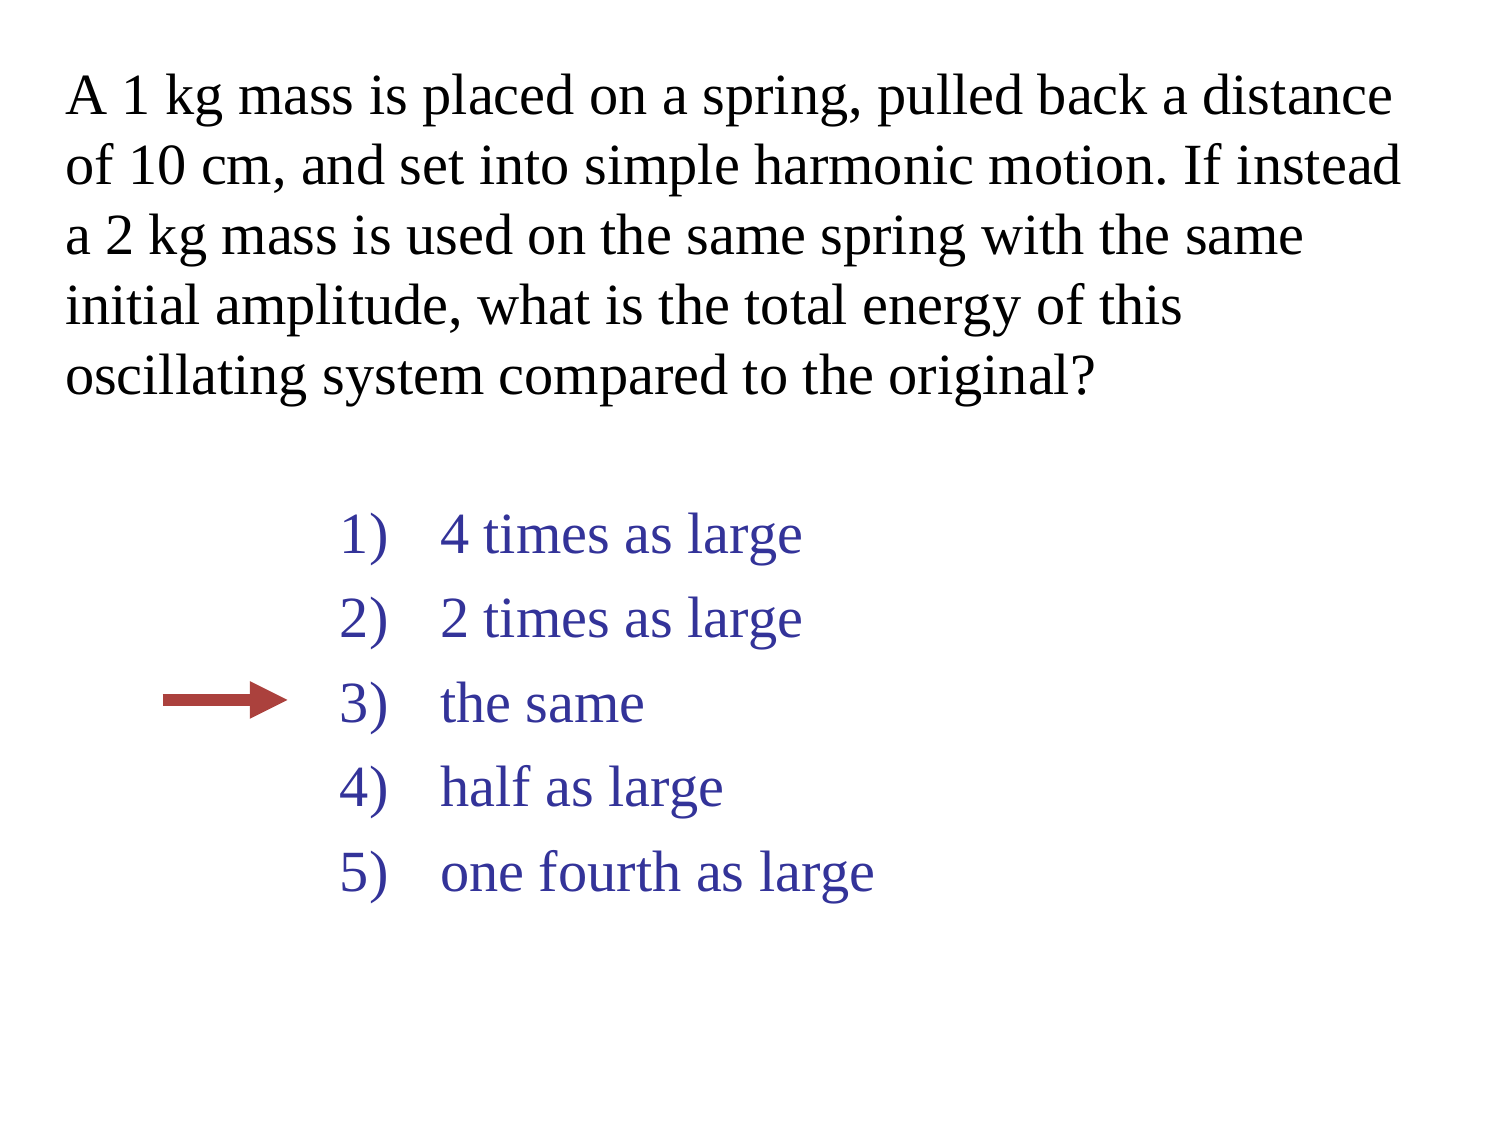

# A 1 kg mass is placed on a spring, pulled back a distance of 10 cm, and set into simple harmonic motion. If instead a 2 kg mass is used on the same spring with the same initial amplitude, what is the total energy of this oscillating system compared to the original?
4 times as large
2 times as large
the same
half as large
one fourth as large